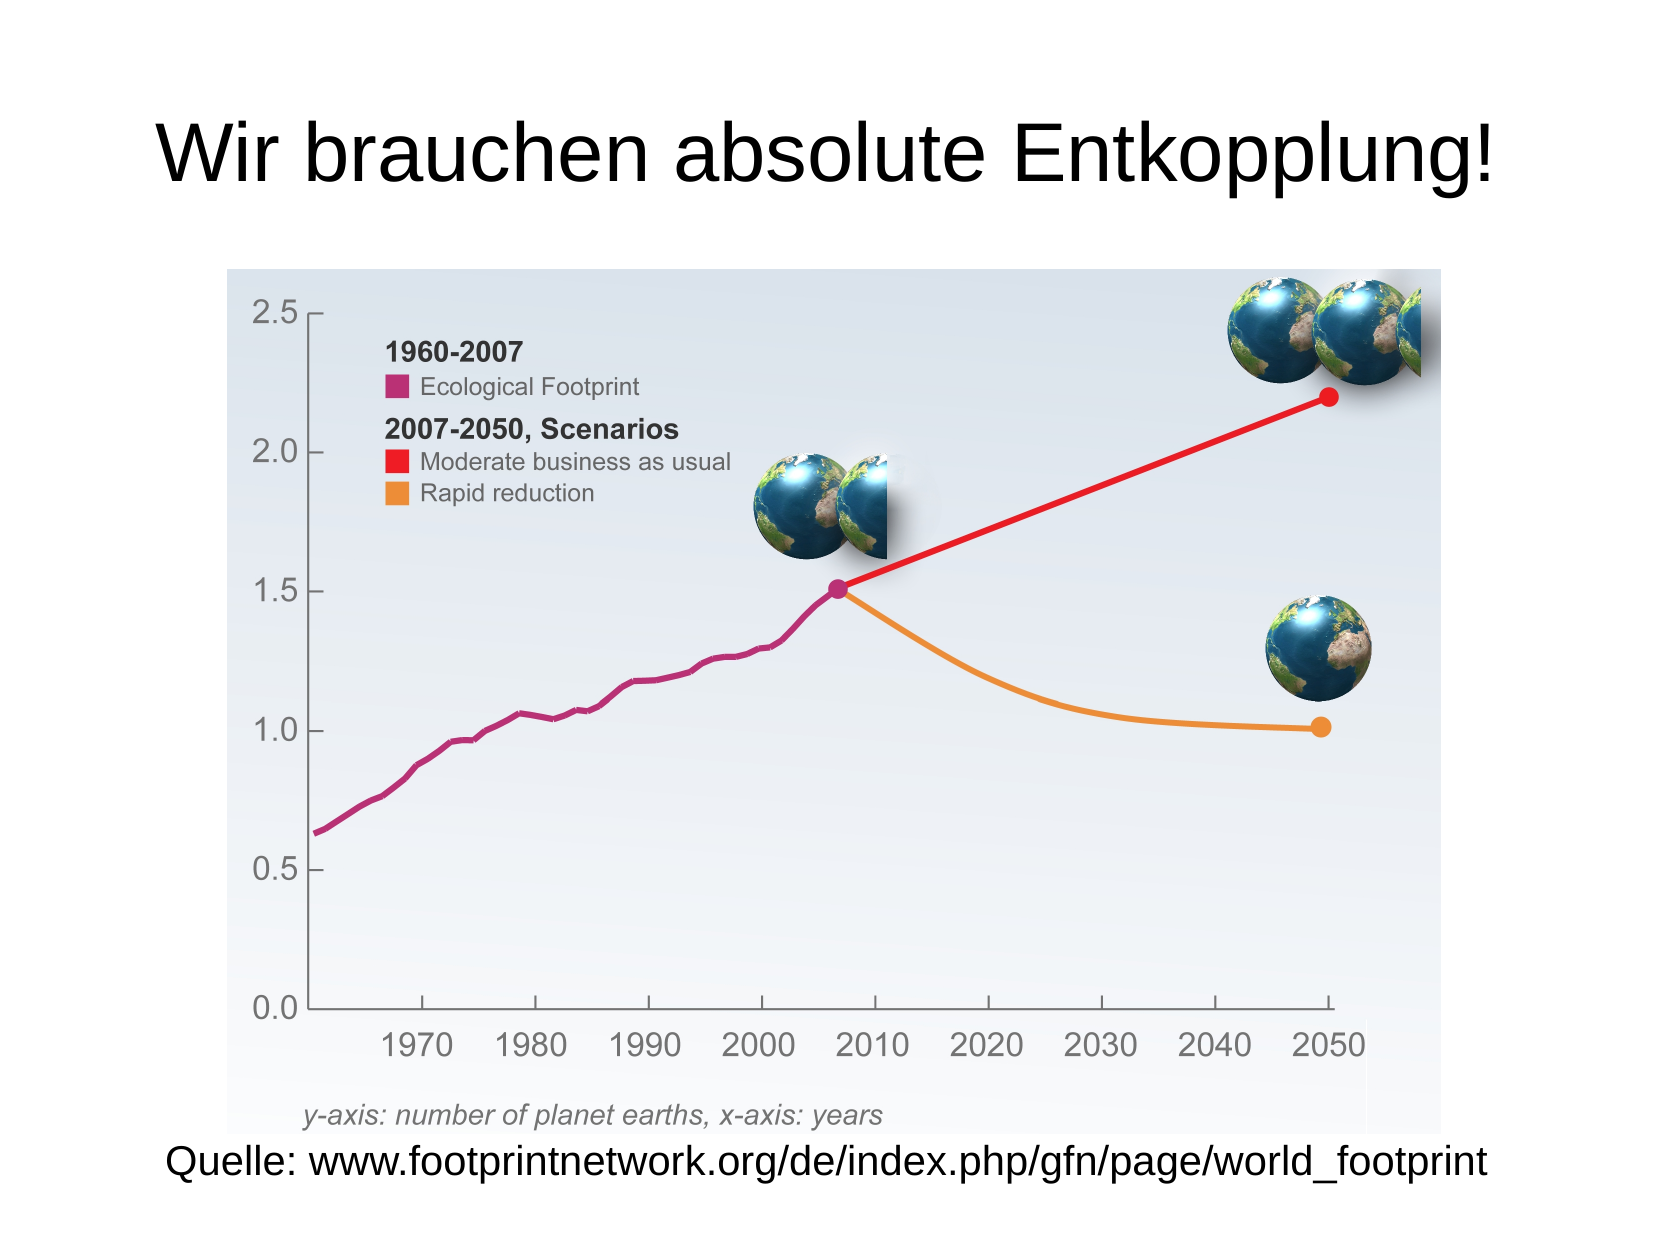

# Wir brauchen absolute Entkopplung!
Quelle: www.footprintnetwork.org/de/index.php/gfn/page/world_footprint